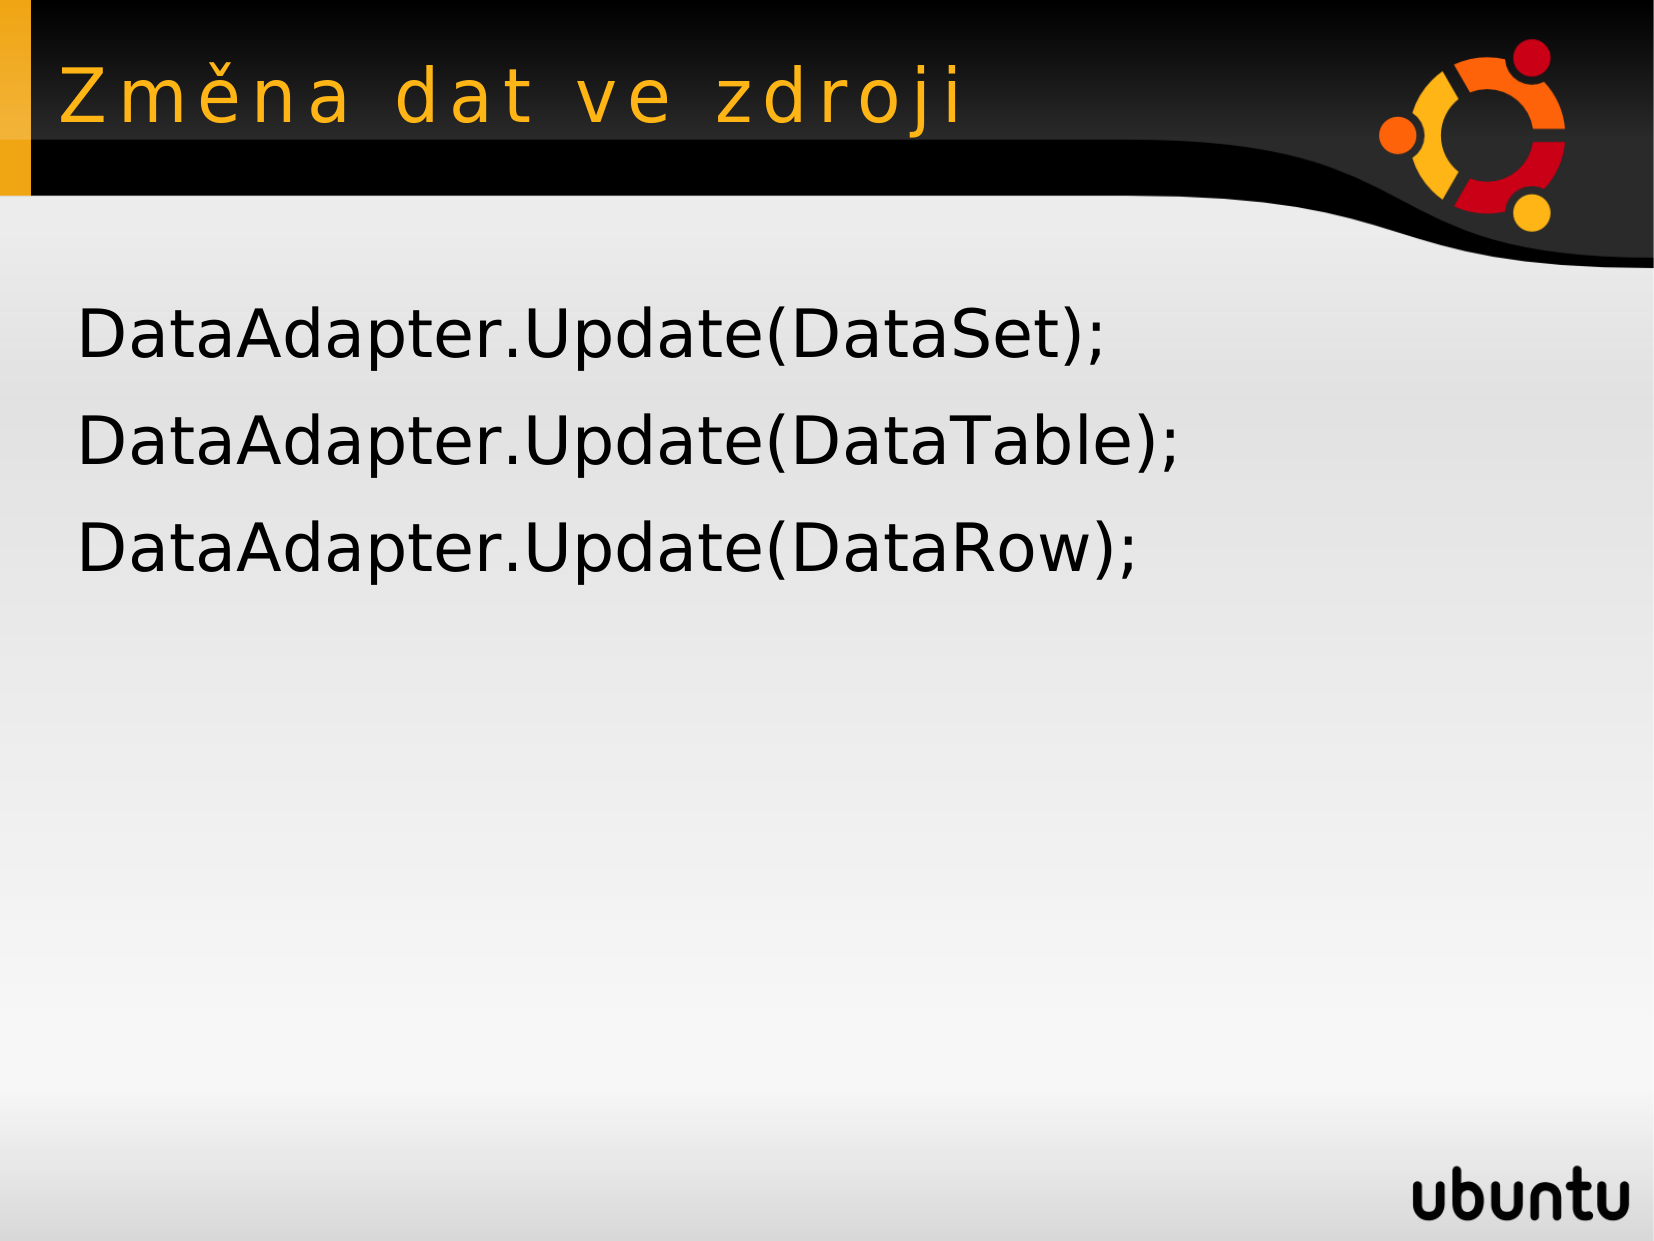

# Změna dat ve zdroji
DataAdapter.Update(DataSet);
DataAdapter.Update(DataTable);
DataAdapter.Update(DataRow);